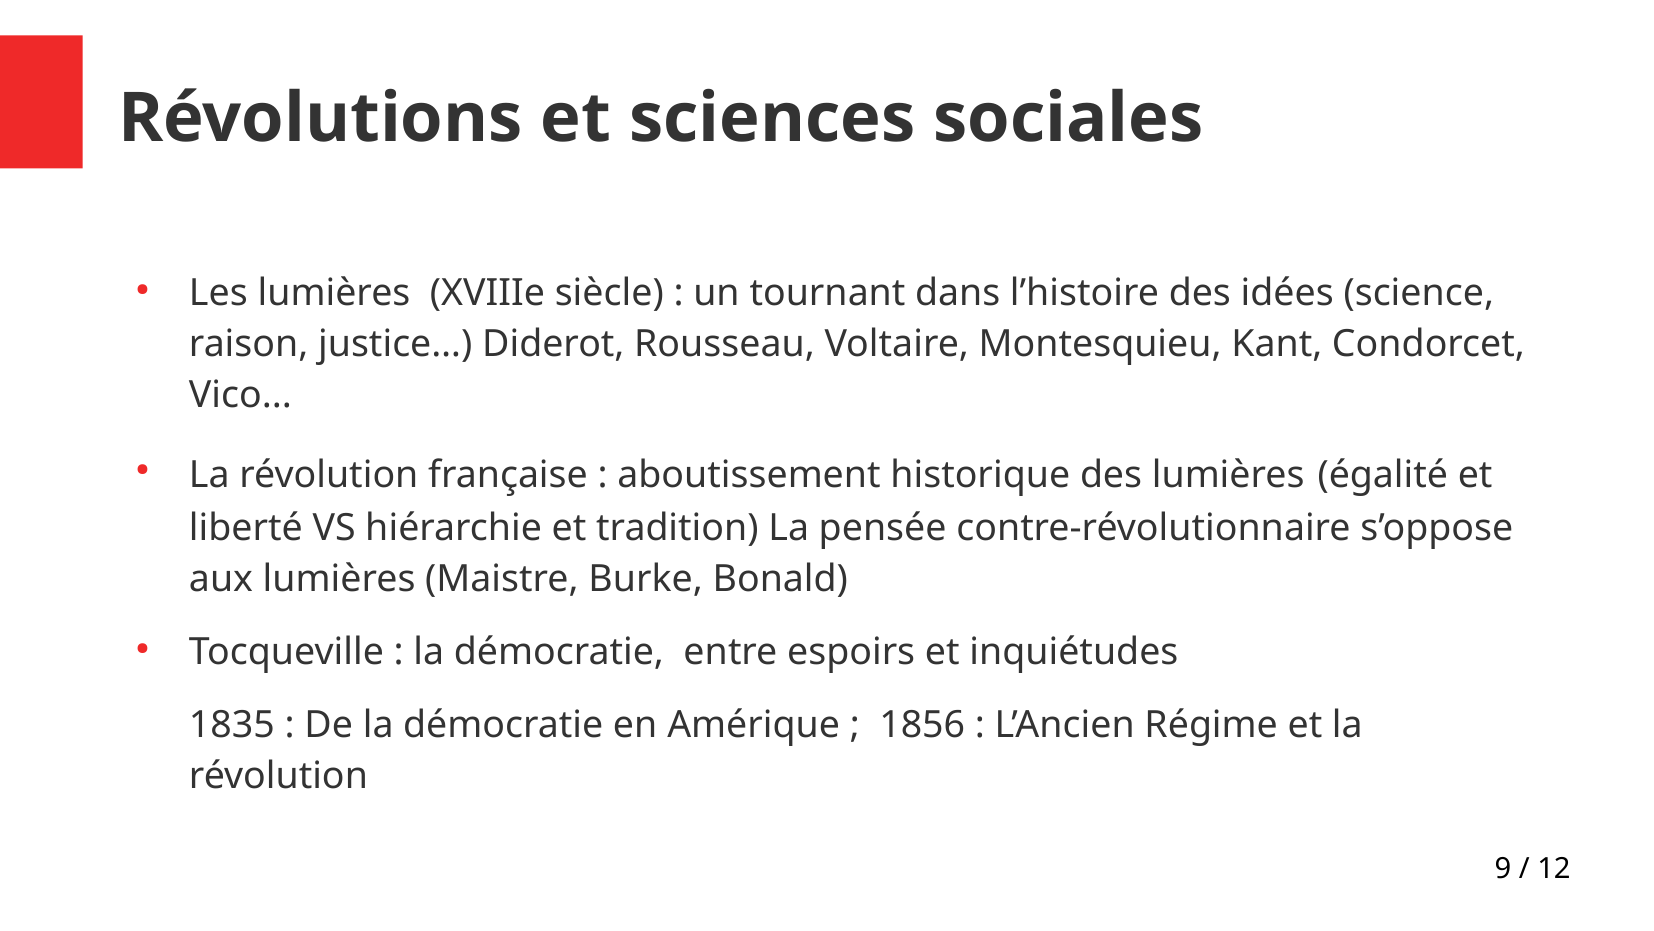

# Révolutions et sciences sociales
Les lumières  (XVIIIe siècle) : un tournant dans l’histoire des idées (science, raison, justice…) Diderot, Rousseau, Voltaire, Montesquieu, Kant, Condorcet, Vico...
La révolution française : aboutissement historique des lumières (égalité et liberté VS hiérarchie et tradition) La pensée contre-révolutionnaire s’oppose aux lumières (Maistre, Burke, Bonald)
Tocqueville : la démocratie, entre espoirs et inquiétudes
1835 : De la démocratie en Amérique ; 1856 : L’Ancien Régime et la révolution
9